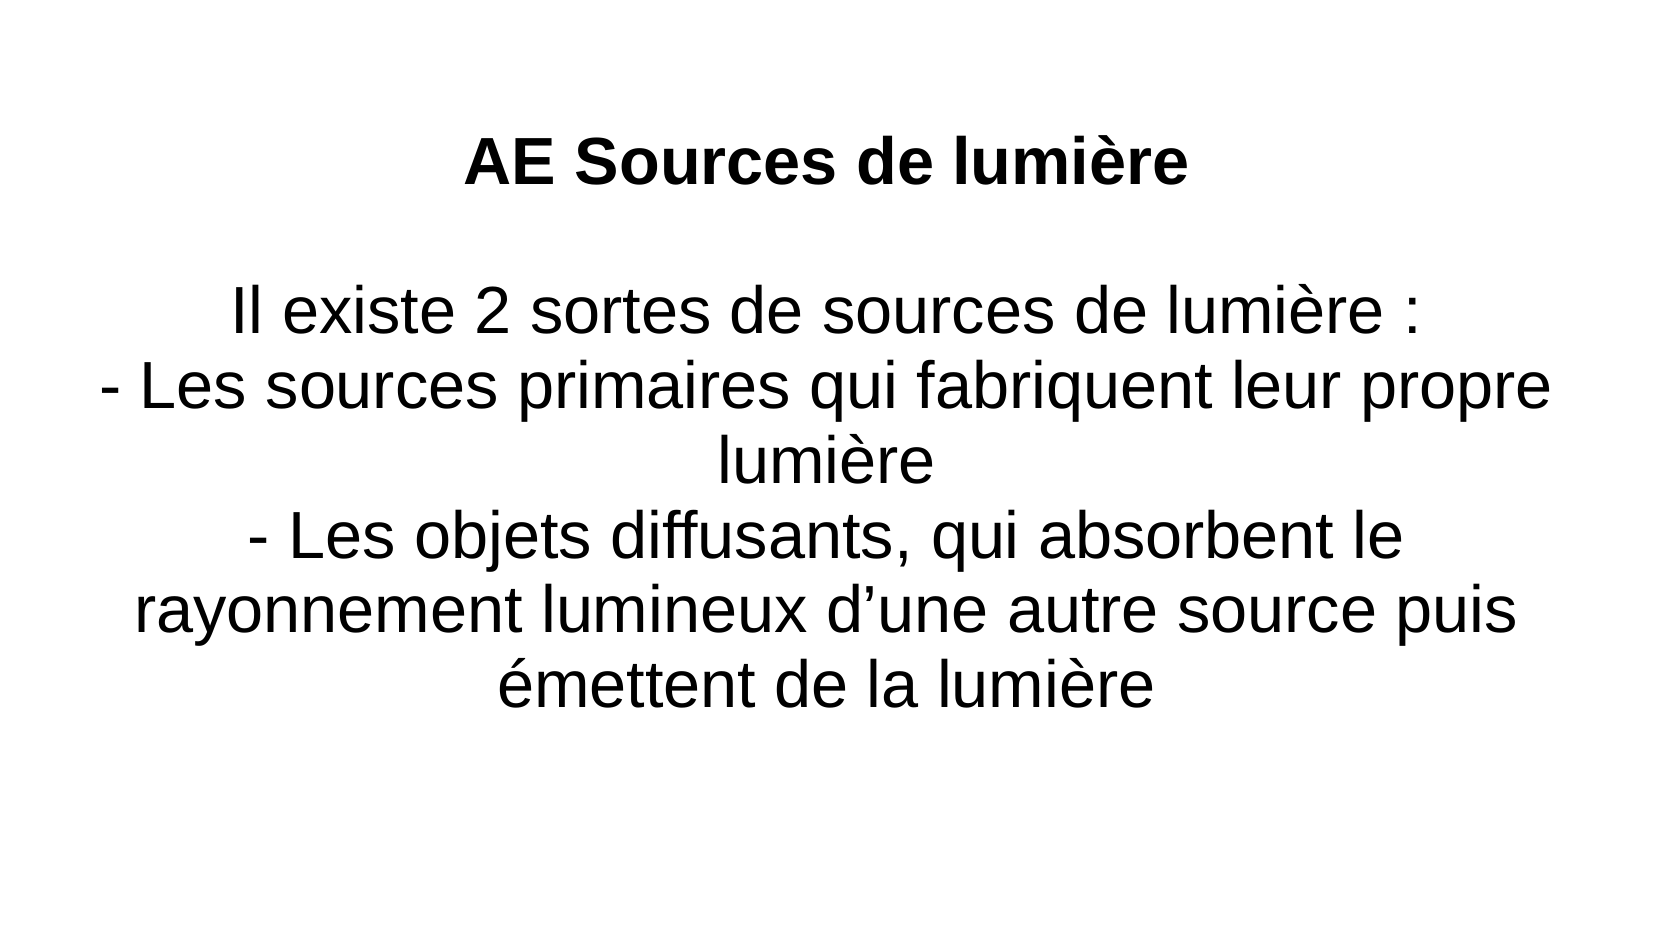

# AE Sources de lumière
Il existe 2 sortes de sources de lumière :
- Les sources primaires qui fabriquent leur propre lumière
- Les objets diffusants, qui absorbent le rayonnement lumineux d’une autre source puis émettent de la lumière